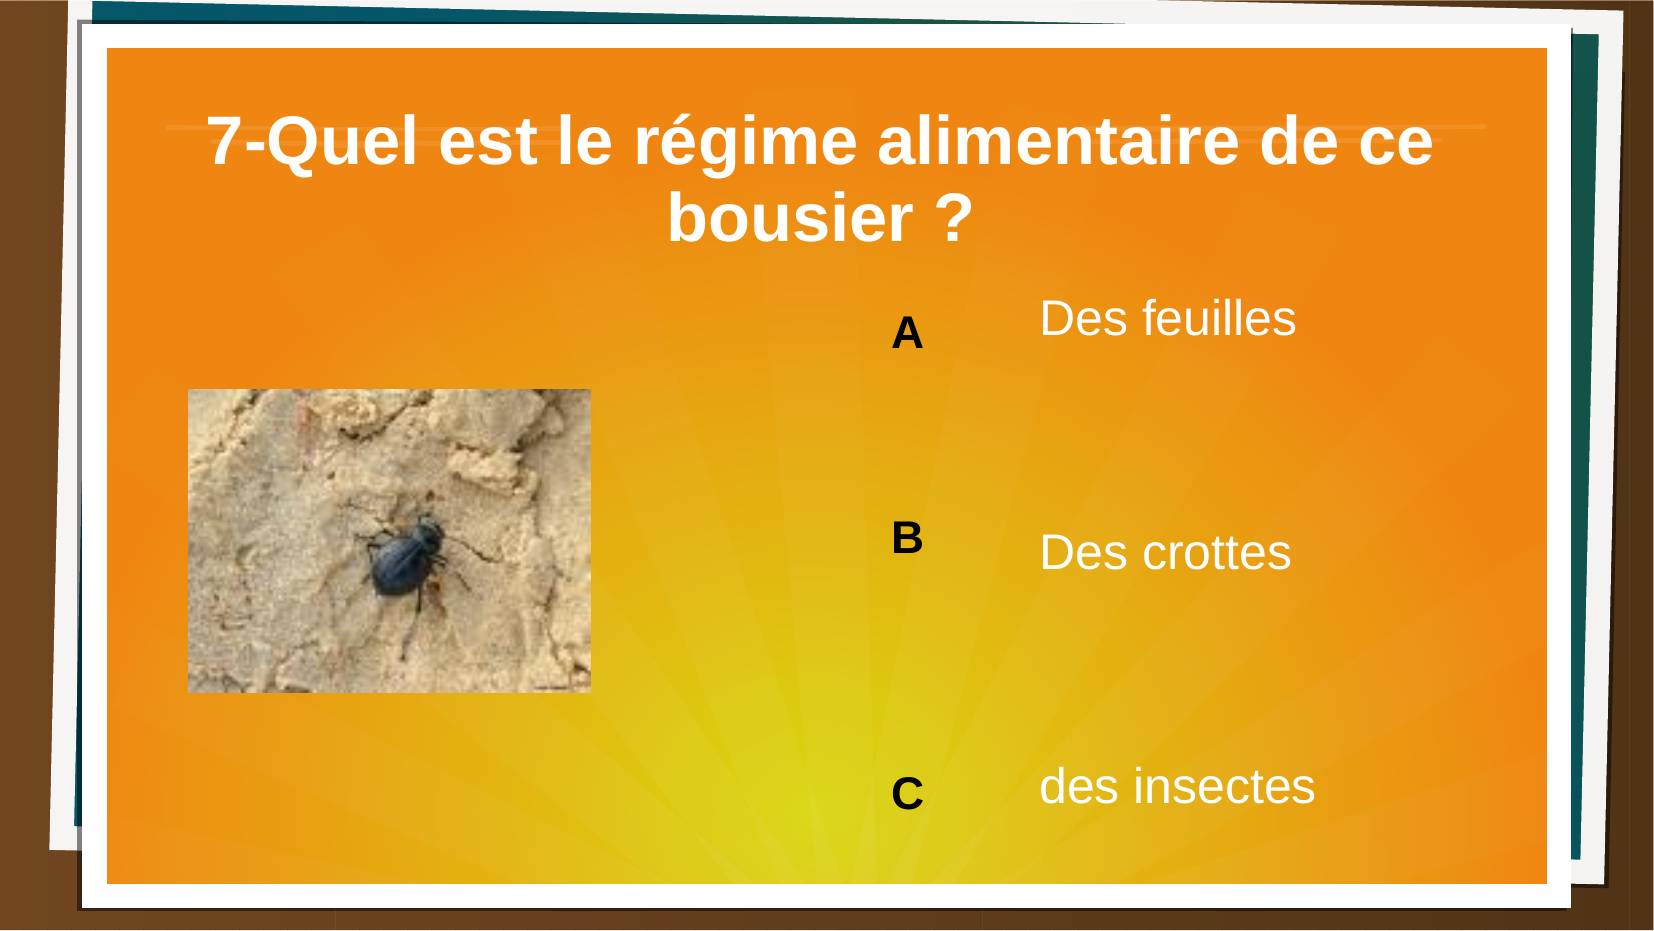

# 7-Quel est le régime alimentaire de ce bousier ?
Des feuilles
Des crottes
des insectes
A			B				C